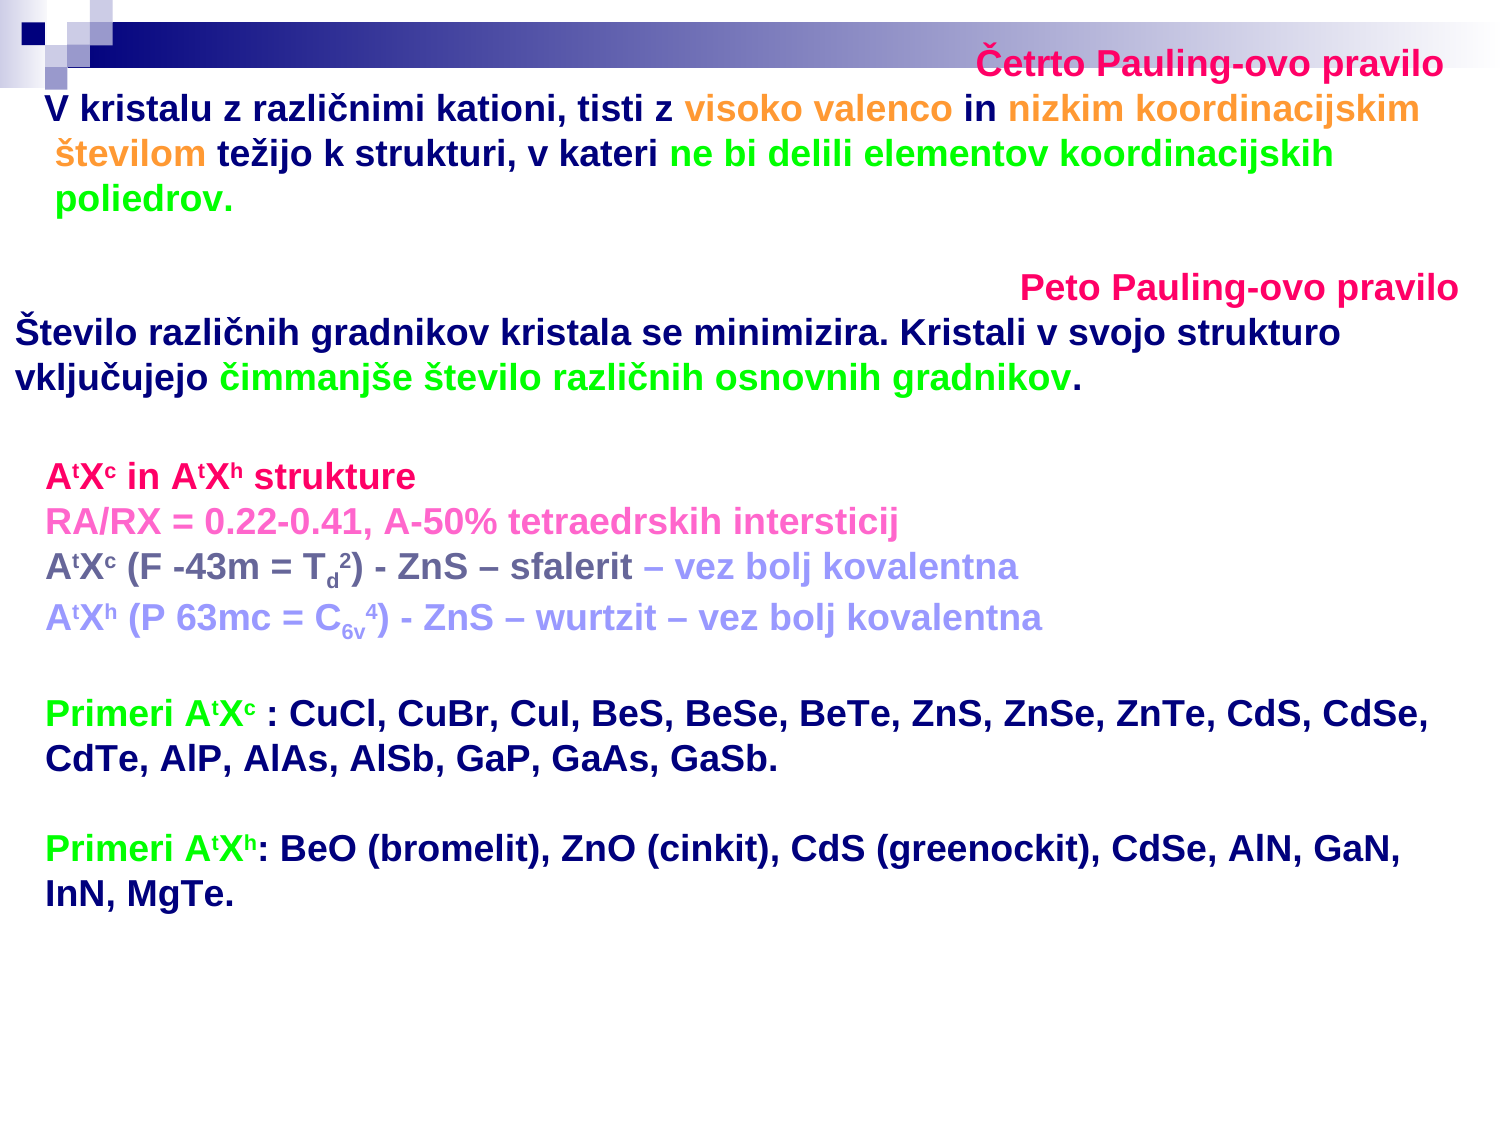

Četrto Pauling-ovo pravilo
V kristalu z različnimi kationi, tisti z visoko valenco in nizkim koordinacijskim
 številom težijo k strukturi, v kateri ne bi delili elementov koordinacijskih
 poliedrov.
						 Peto Pauling-ovo pravilo
Število različnih gradnikov kristala se minimizira. Kristali v svojo strukturo
vključujejo čimmanjše število različnih osnovnih gradnikov.
AtXc in AtXh strukture
RA/RX = 0.22-0.41, A-50% tetraedrskih intersticij
AtXc (F -43m = Td2) - ZnS – sfalerit – vez bolj kovalentna
AtXh (P 63mc = C6v4) - ZnS – wurtzit – vez bolj kovalentna
Primeri AtXc : CuCl, CuBr, CuI, BeS, BeSe, BeTe, ZnS, ZnSe, ZnTe, CdS, CdSe,
CdTe, AlP, AlAs, AlSb, GaP, GaAs, GaSb.
Primeri AtXh: BeO (bromelit), ZnO (cinkit), CdS (greenockit), CdSe, AlN, GaN,
InN, MgTe.